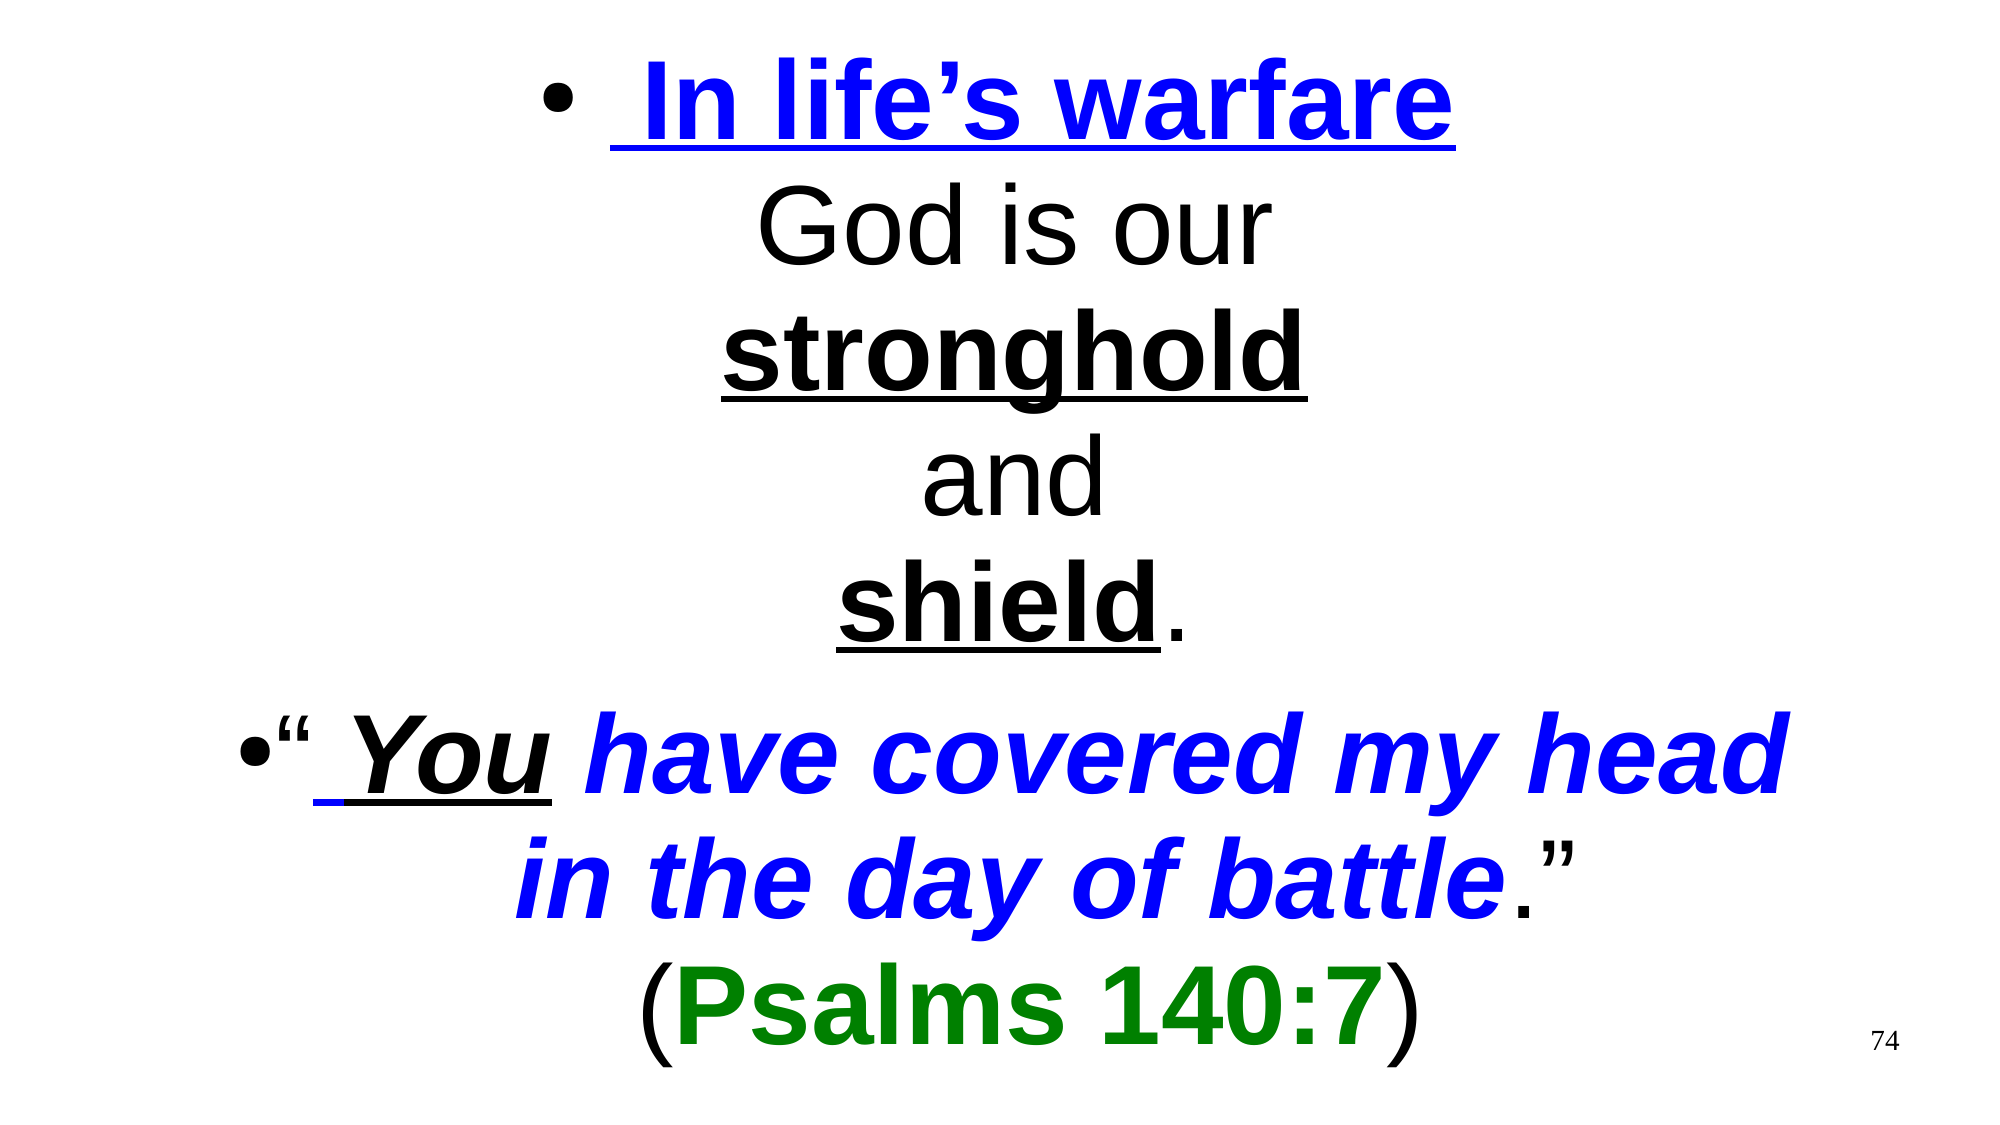

# In life’s warfare God is our stronghold and shield.
“ You have covered my head
 in the day of battle.”
(Psalms 140:7)
74